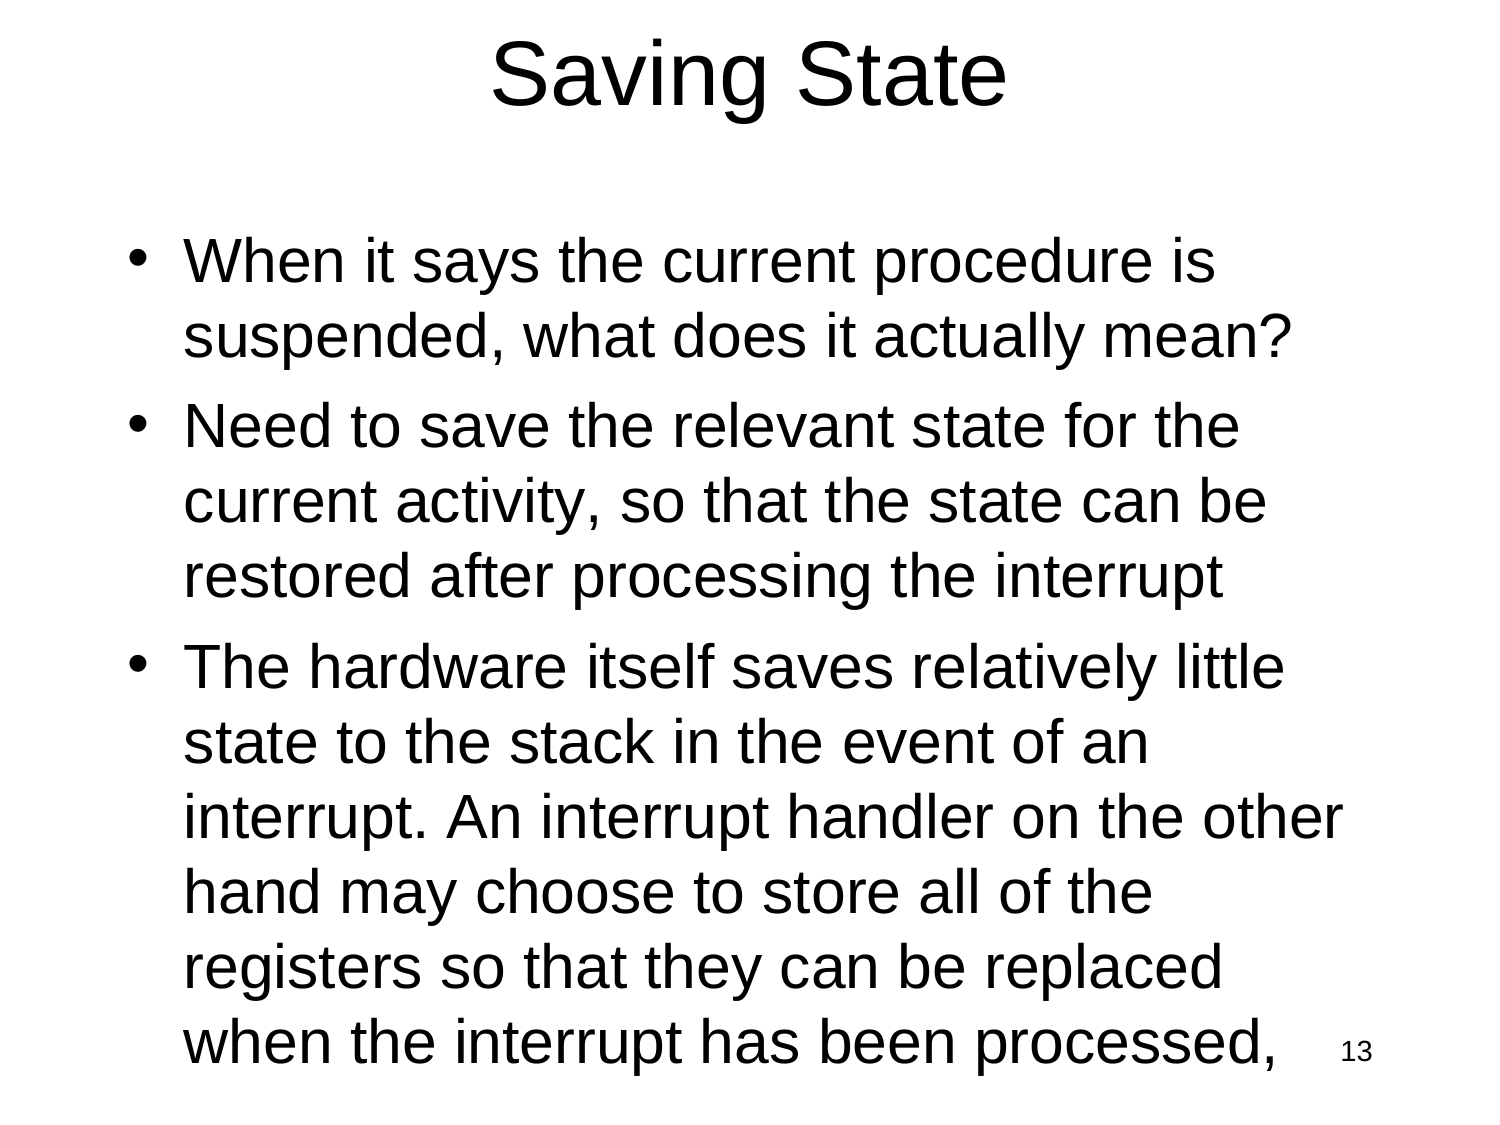

# Saving State
When it says the current procedure is suspended, what does it actually mean?
Need to save the relevant state for the current activity, so that the state can be restored after processing the interrupt
The hardware itself saves relatively little state to the stack in the event of an interrupt. An interrupt handler on the other hand may choose to store all of the registers so that they can be replaced when the interrupt has been processed,